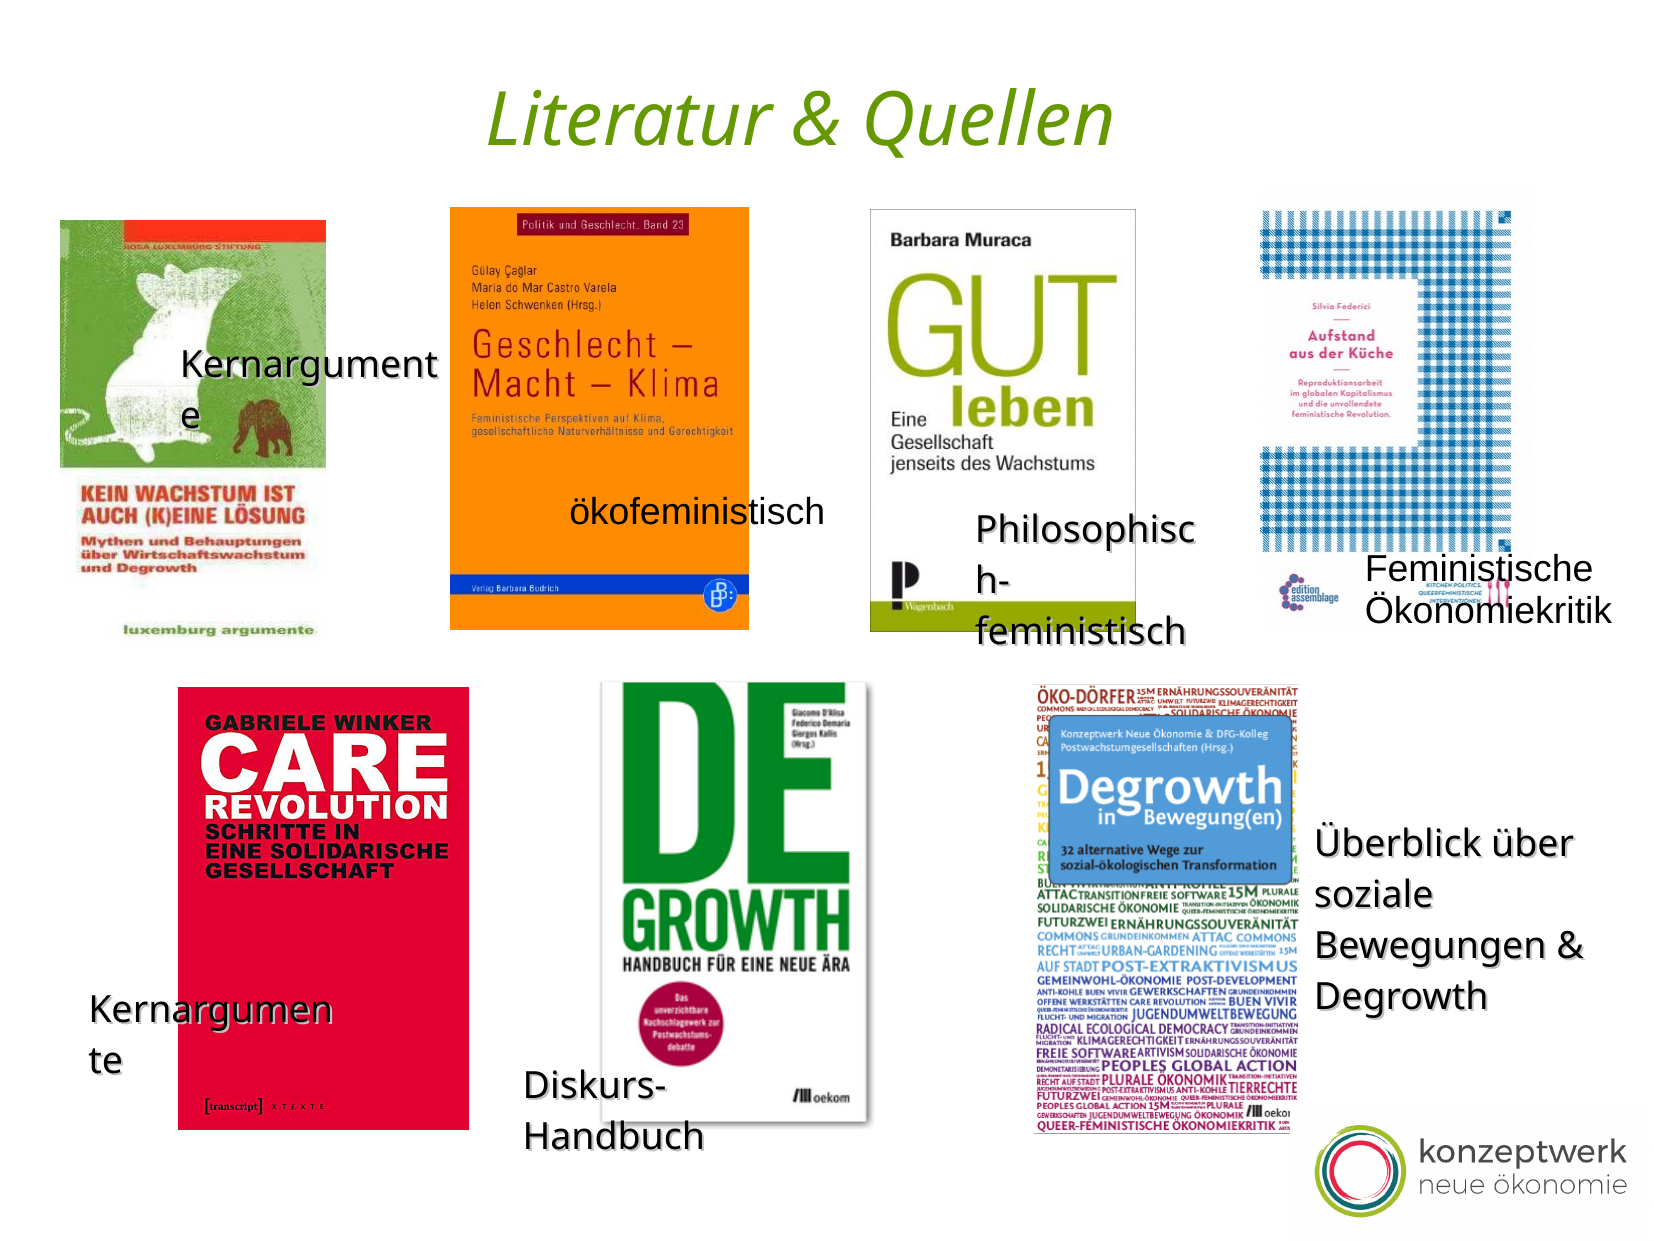

# Literatur & Quellen
Kernargumente
ökofeministisch
Philosophisch- feministisch
Feministische
Ökonomiekritik
Überblick über soziale Bewegungen & Degrowth
Kernargumente
Diskurs-
Handbuch